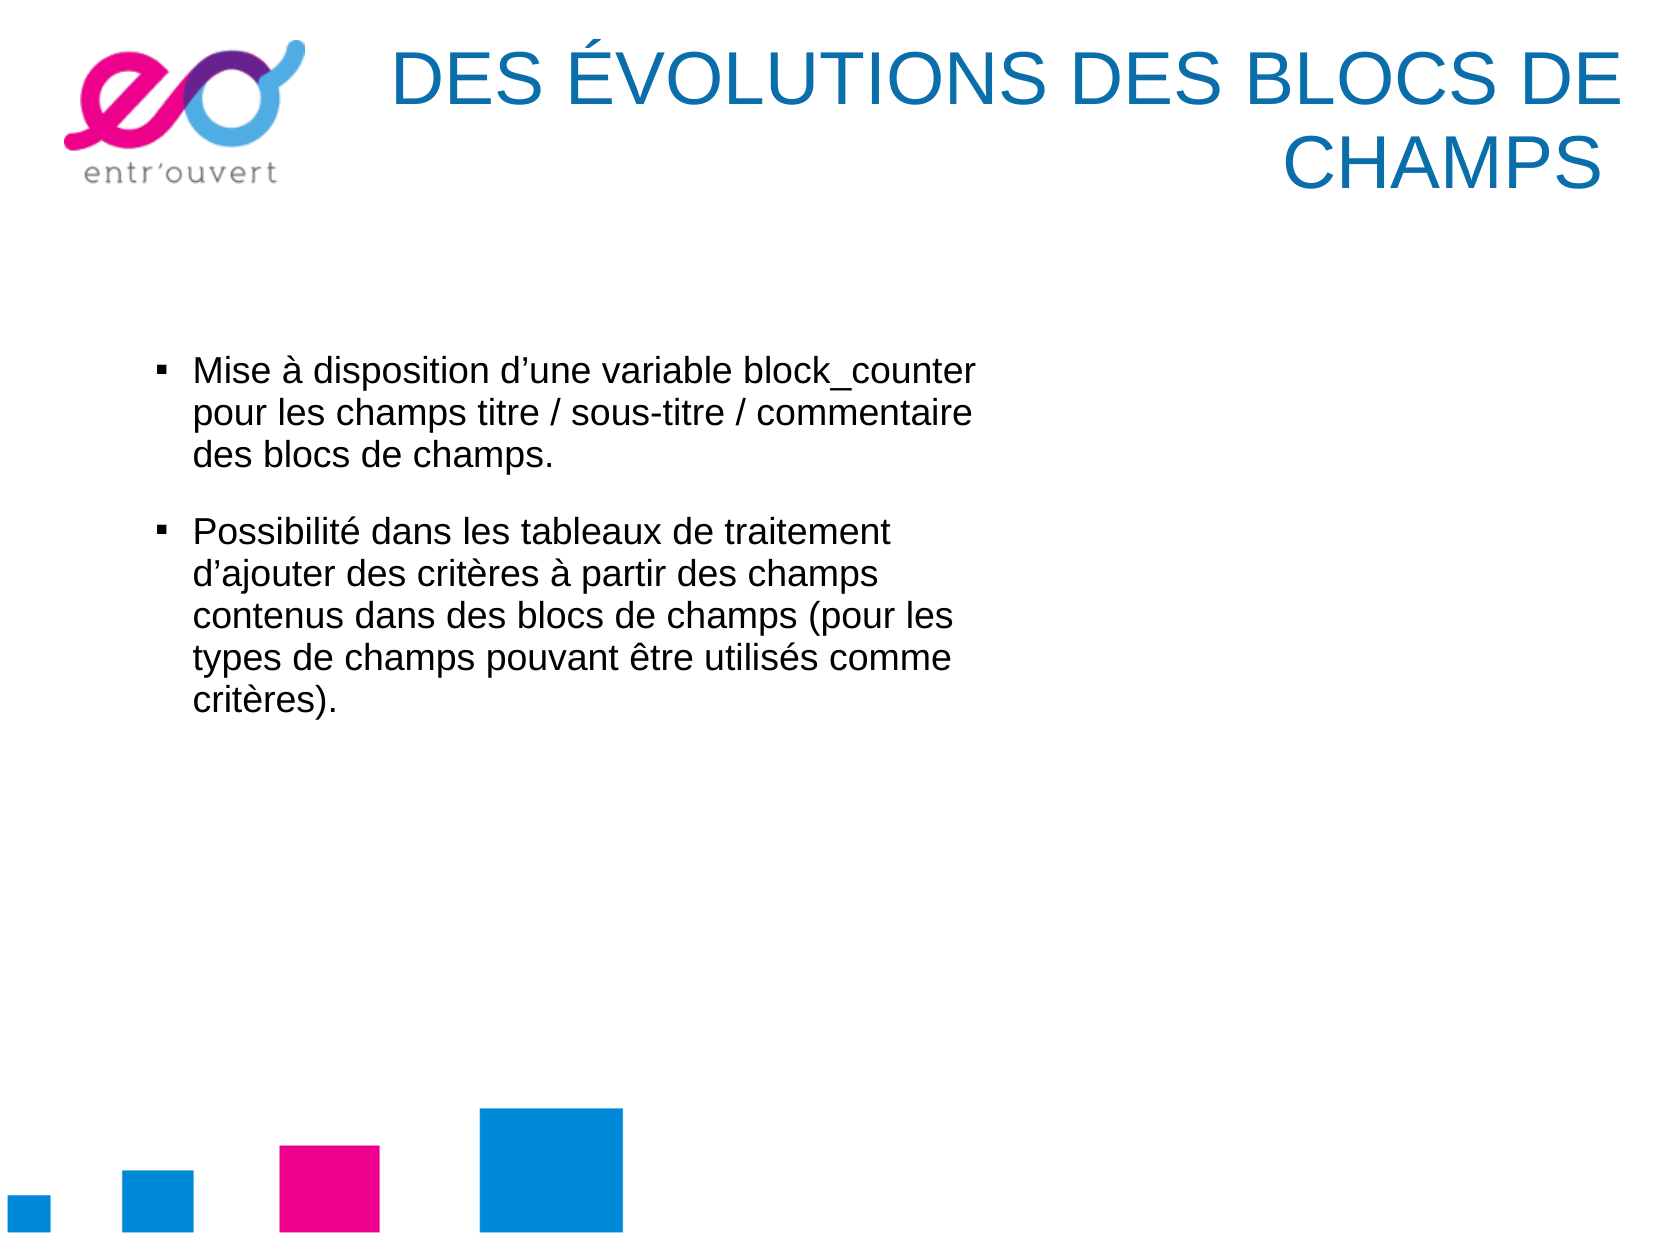

# DES évolutions des blocs de champs
Mise à disposition d’une variable block_counter pour les champs titre / sous-titre / commentaire des blocs de champs.
Possibilité dans les tableaux de traitement d’ajouter des critères à partir des champs contenus dans des blocs de champs (pour les types de champs pouvant être utilisés comme critères).